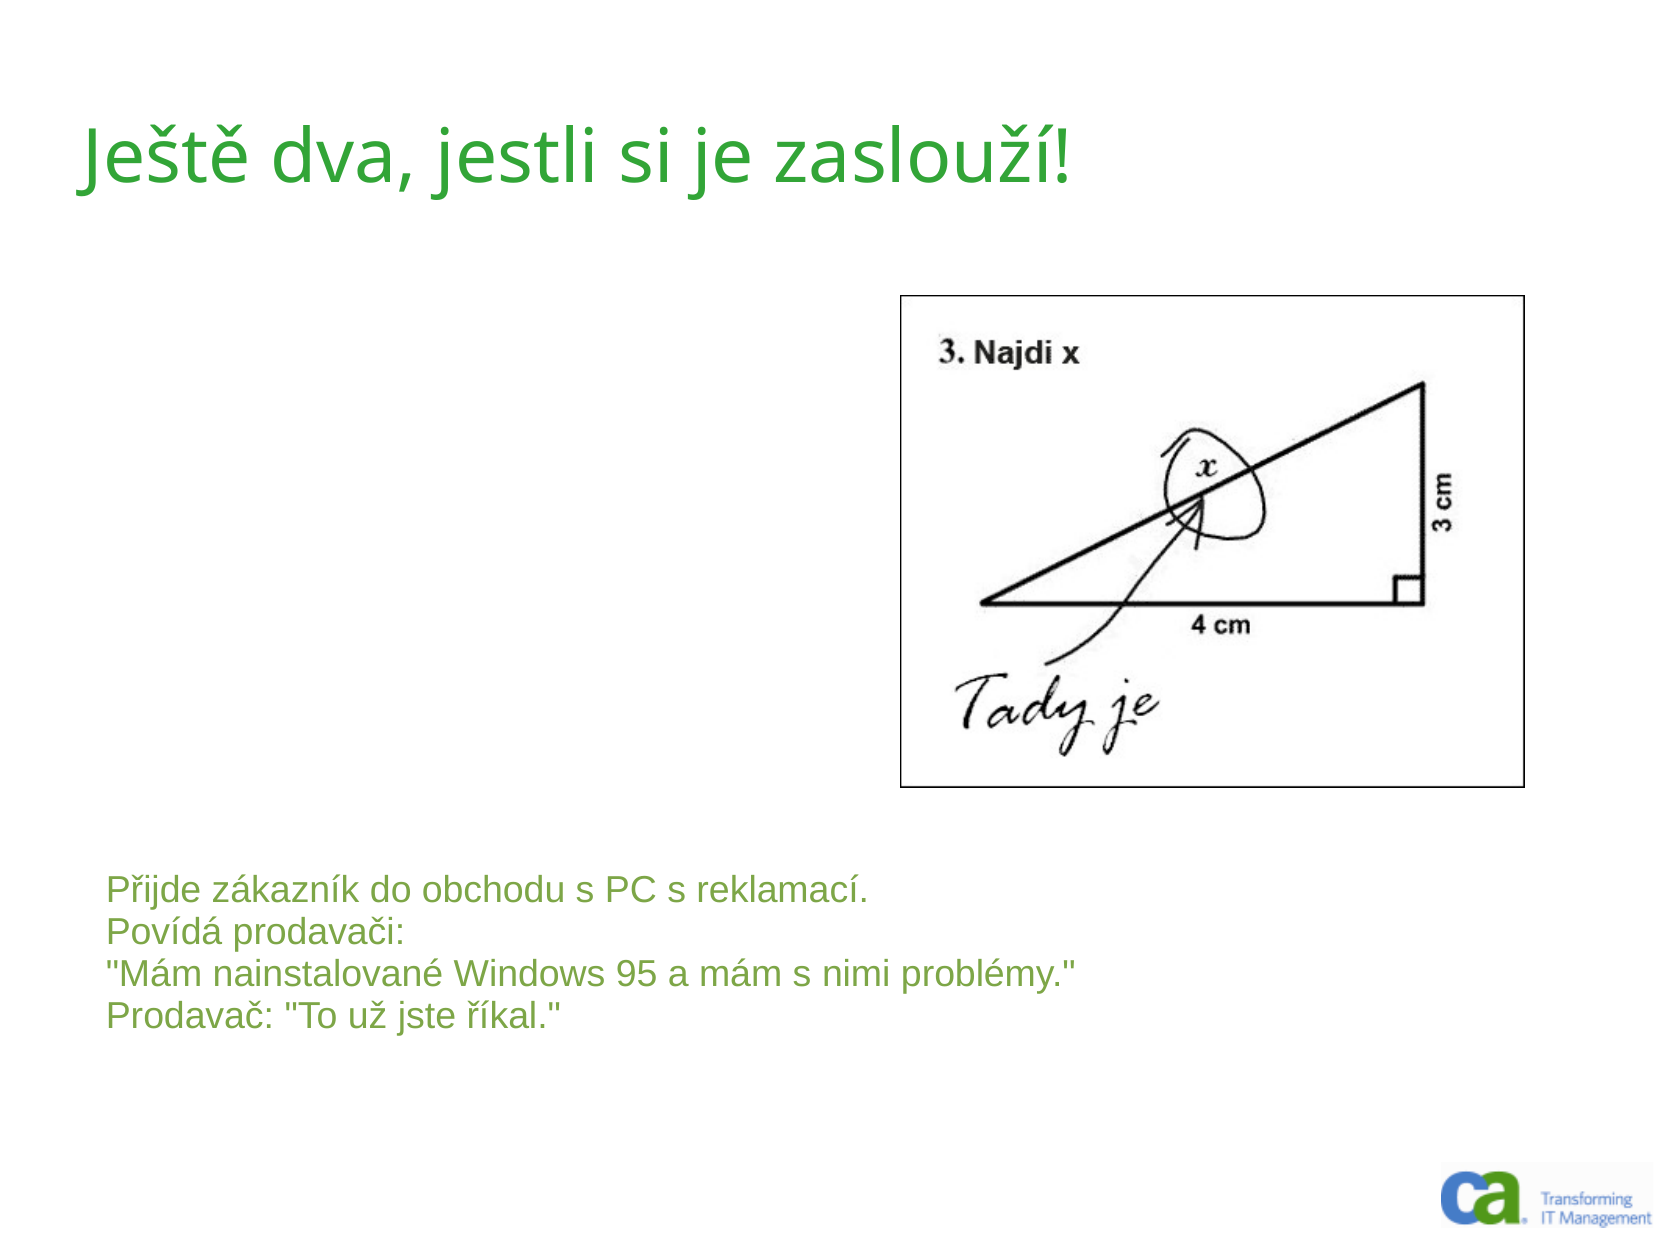

# Ještě dva, jestli si je zaslouží!
Přijde zákazník do obchodu s PC s reklamací.
Povídá prodavači:
"Mám nainstalované Windows 95 a mám s nimi problémy."
Prodavač: "To už jste říkal."